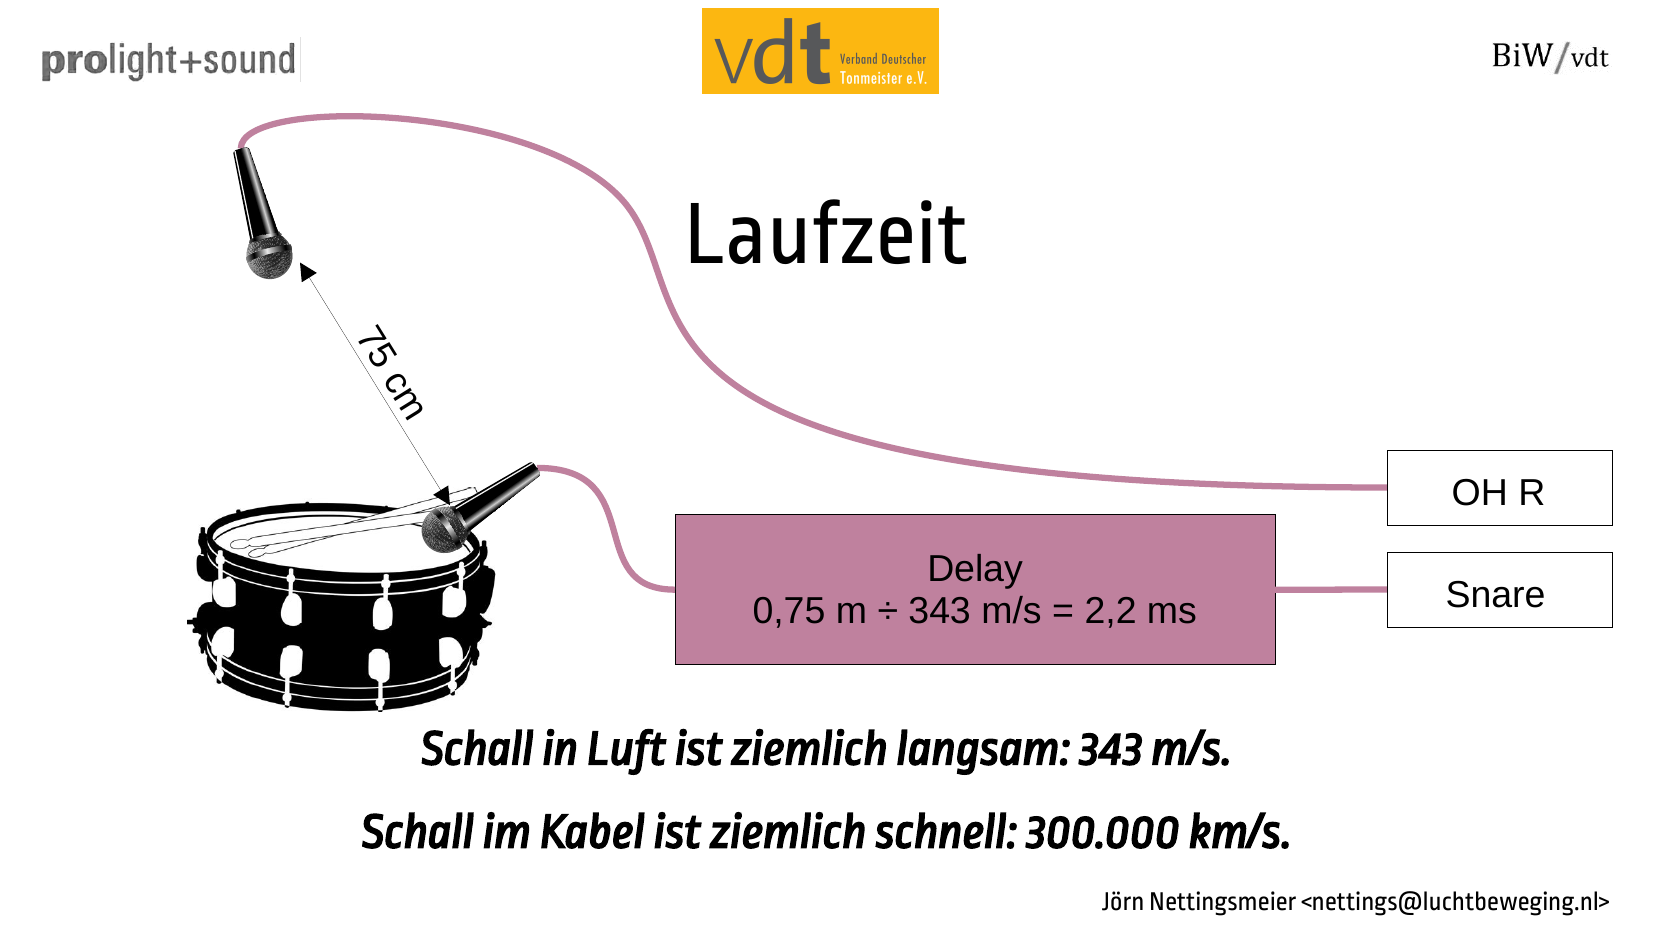

# Laufzeit
75 cm
OH R
Delay
0,75 m ÷ 343 m/s = 2,2 ms
Snare
Schall in Luft ist ziemlich langsam: 343 m/s.
Schall im Kabel ist ziemlich schnell: 300.000 km/s.